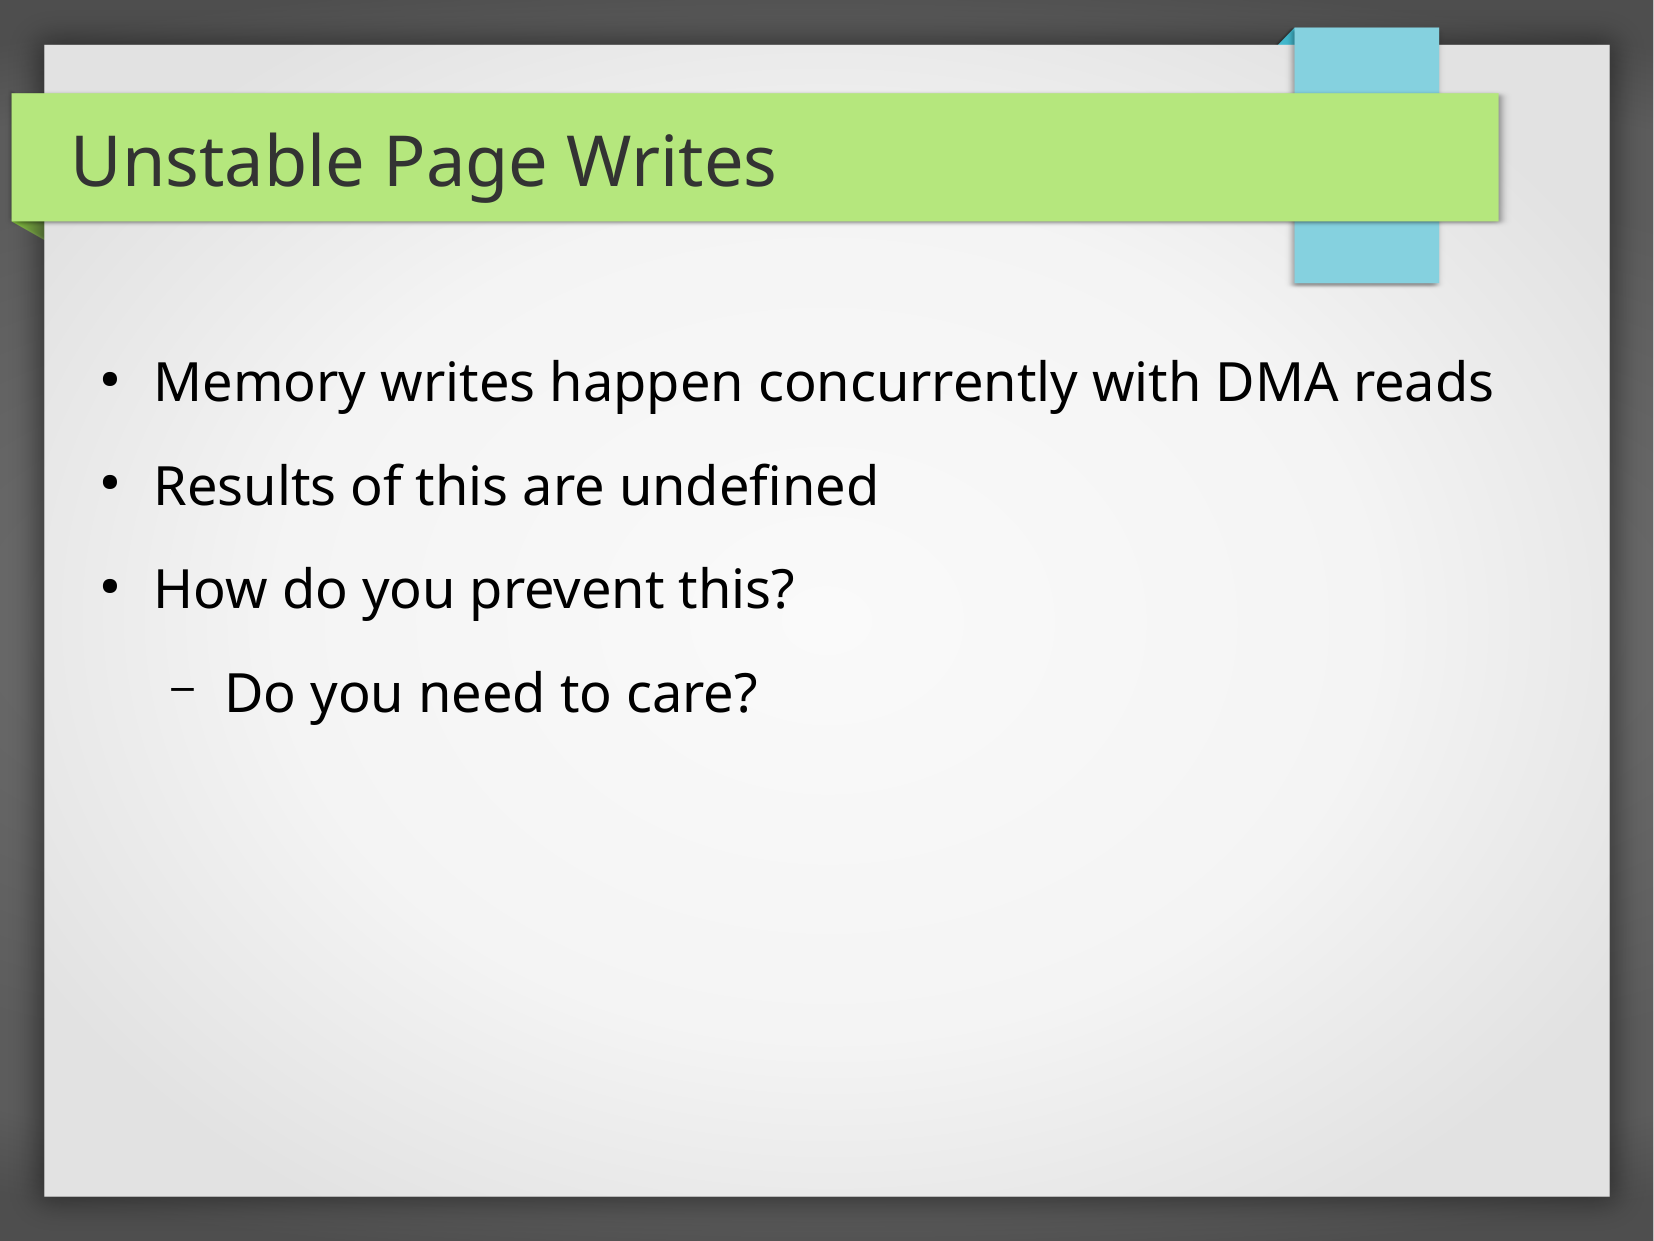

# Unstable Page Writes
Memory writes happen concurrently with DMA reads
Results of this are undefined
How do you prevent this?
Do you need to care?